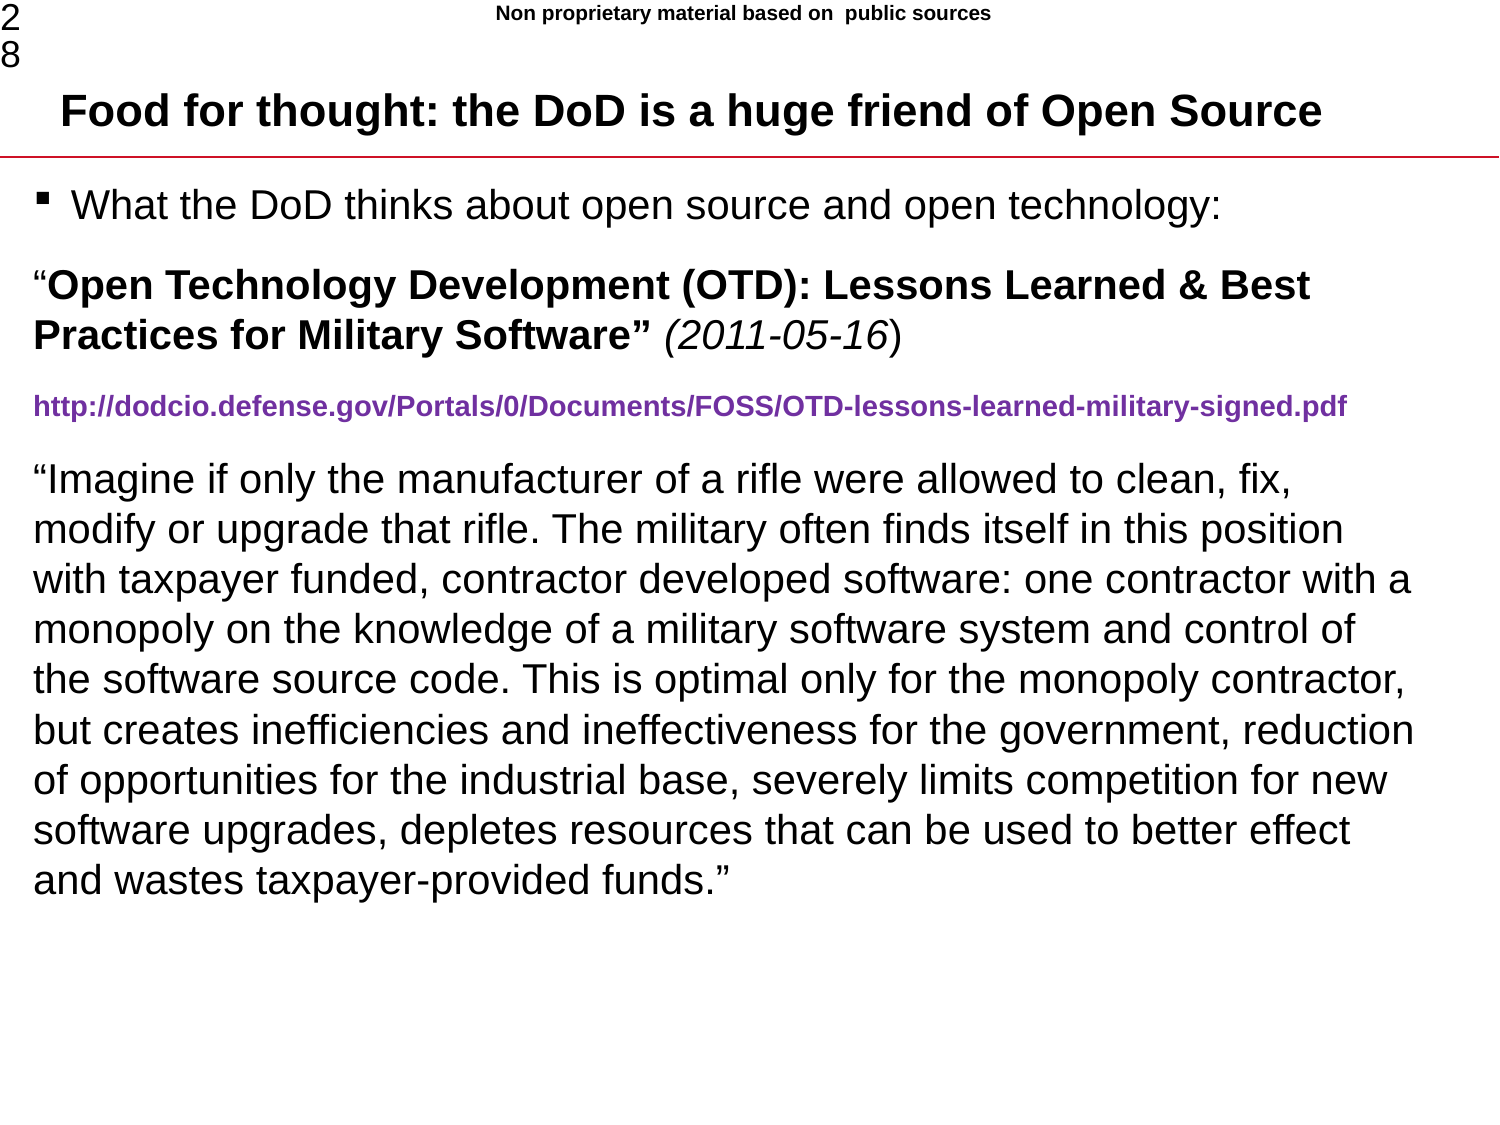

# Food for thought: the DoD is a huge friend of Open Source
What the DoD thinks about open source and open technology:
“Open Technology Development (OTD): Lessons Learned & Best Practices for Military Software” (2011-05-16)
http://dodcio.defense.gov/Portals/0/Documents/FOSS/OTD-lessons-learned-military-signed.pdf
“Imagine if only the manufacturer of a rifle were allowed to clean, fix, modify or upgrade that rifle. The military often finds itself in this position with taxpayer funded, contractor developed software: one contractor with a monopoly on the knowledge of a military software system and control of the software source code. This is optimal only for the monopoly contractor, but creates inefficiencies and ineffectiveness for the government, reduction of opportunities for the industrial base, severely limits competition for new software upgrades, depletes resources that can be used to better effect and wastes taxpayer-provided funds.”